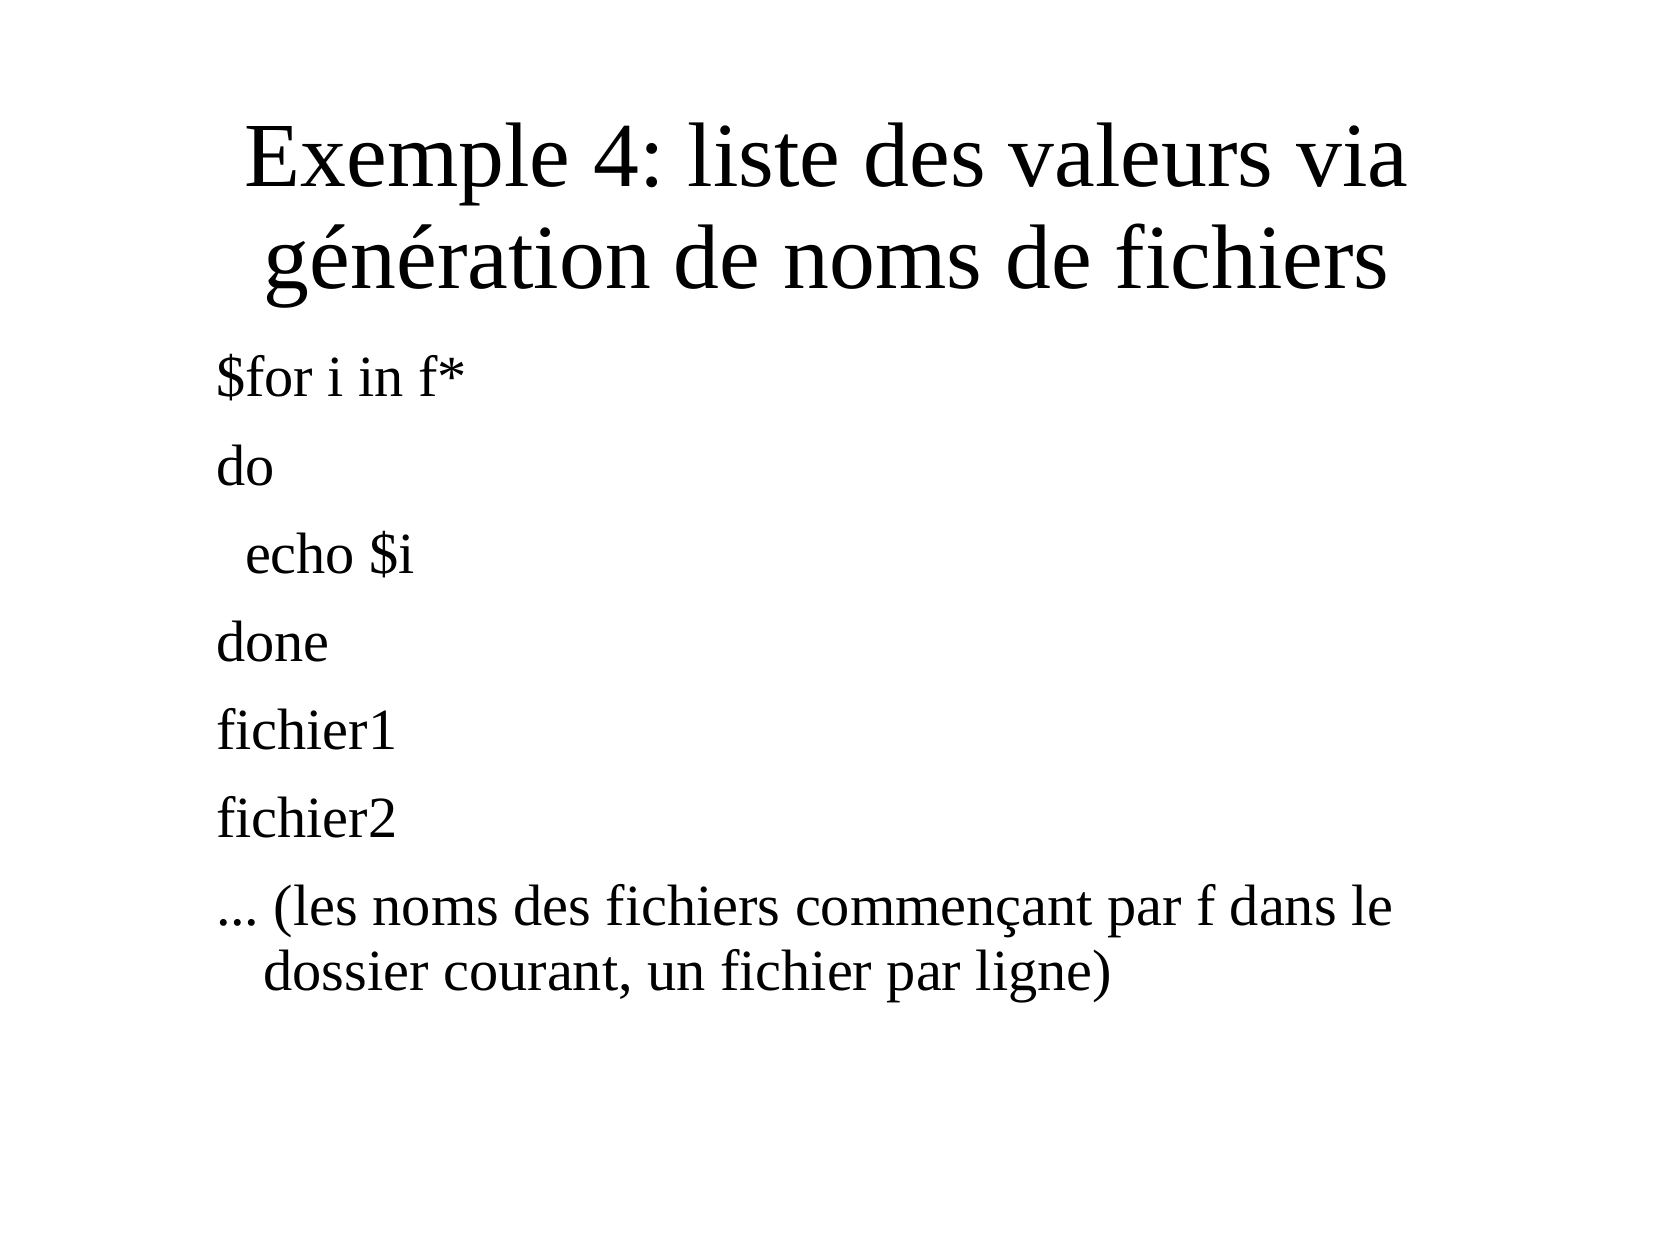

# Exemple 4: liste des valeurs via génération de noms de fichiers
$for i in f*
do
 echo $i
done
fichier1
fichier2
... (les noms des fichiers commençant par f dans le dossier courant, un fichier par ligne)